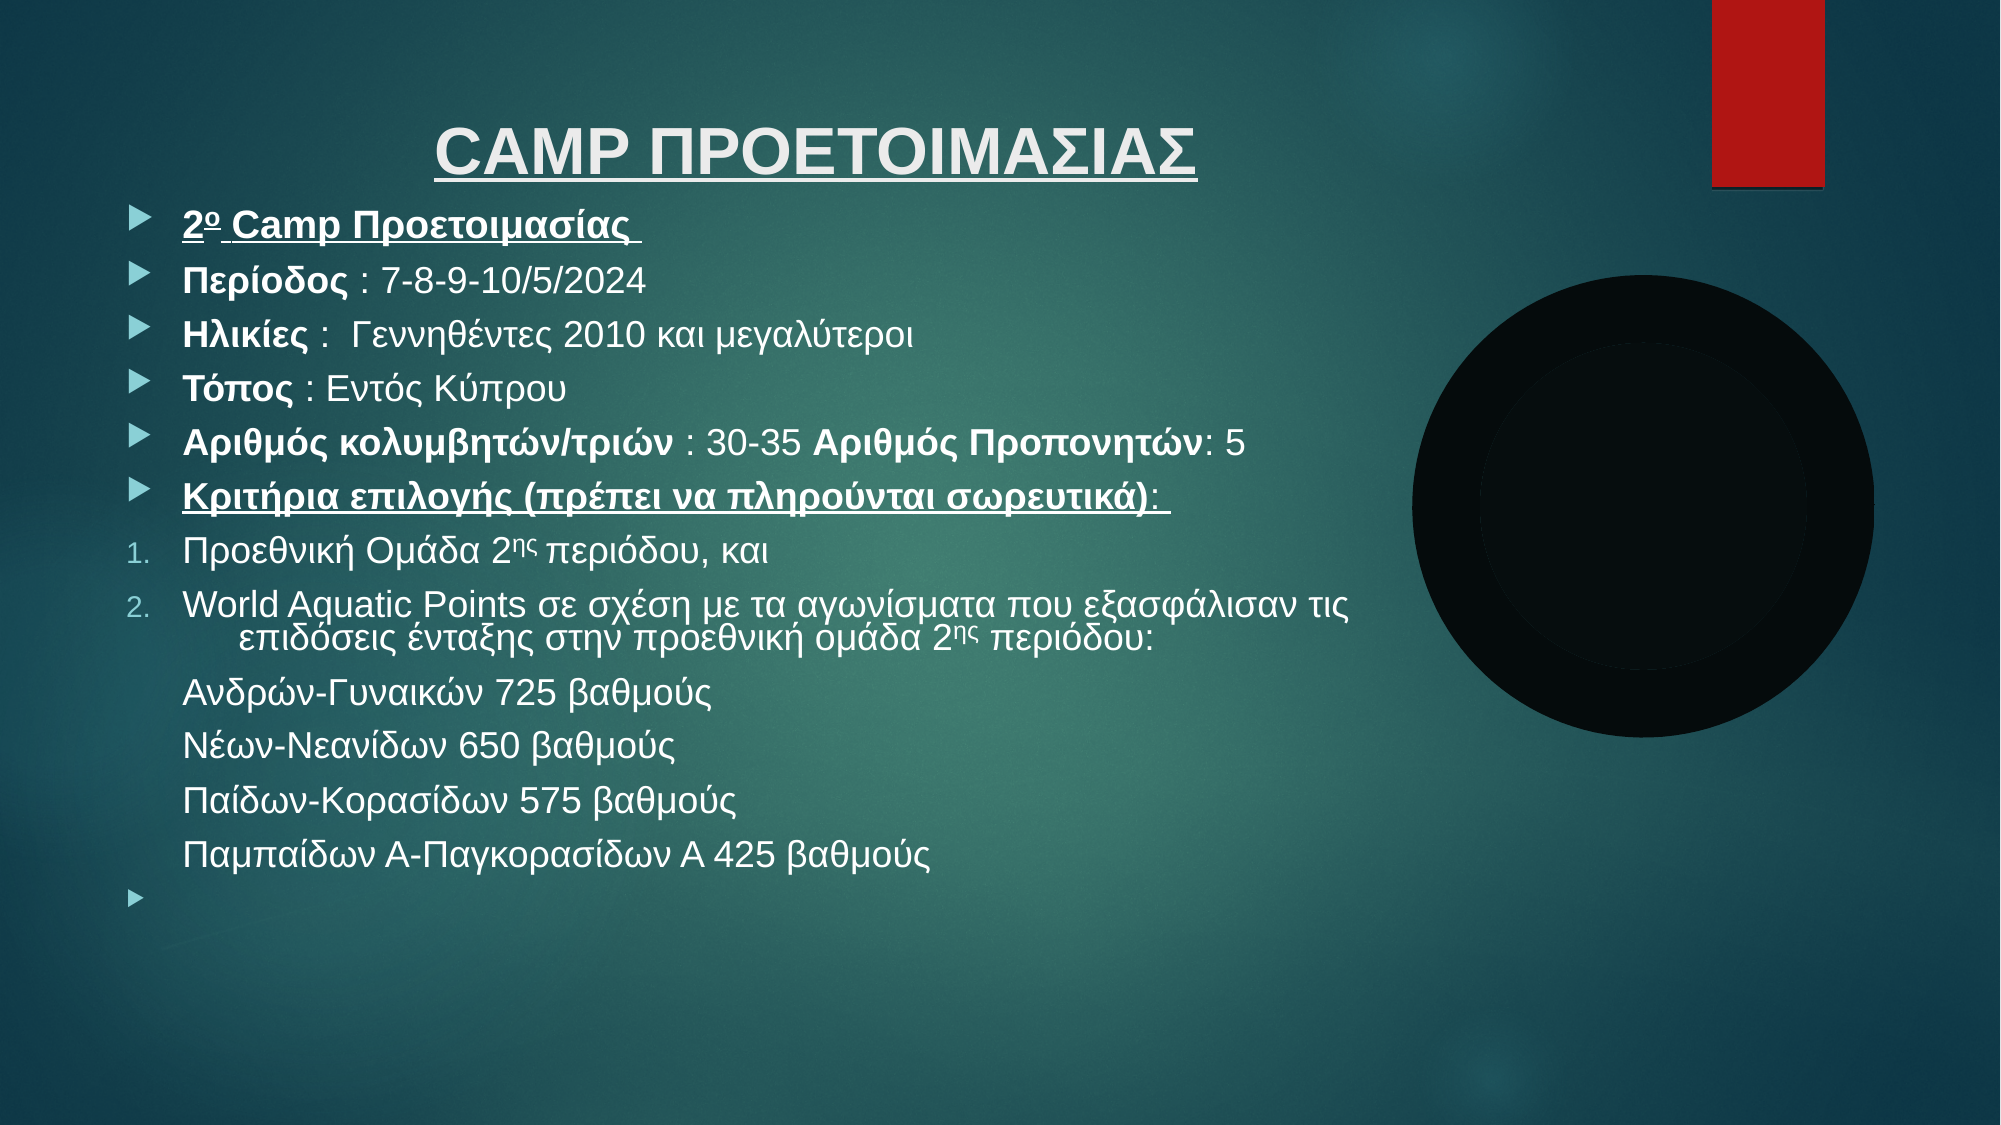

# CAMP ΠΡΟΕΤΟΙΜΑΣΙΑΣ
2ο Camp Προετοιμασίας
Περίοδος : 7-8-9-10/5/2024
Ηλικίες : Γεννηθέντες 2010 και μεγαλύτεροι
Τόπος : Εντός Κύπρου
Αριθμός κολυμβητών/τριών : 30-35 Αριθμός Προπονητών: 5
Κριτήρια επιλογής (πρέπει να πληρούνται σωρευτικά):
Προεθνική Ομάδα 2ης περιόδου, και
World Aquatic Points σε σχέση με τα αγωνίσματα που εξασφάλισαν τις επιδόσεις ένταξης στην προεθνική ομάδα 2ης περιόδου:
Ανδρών-Γυναικών 725 βαθμούς
Νέων-Νεανίδων 650 βαθμούς
Παίδων-Κορασίδων 575 βαθμούς
Παμπαίδων Α-Παγκορασίδων Α 425 βαθμούς